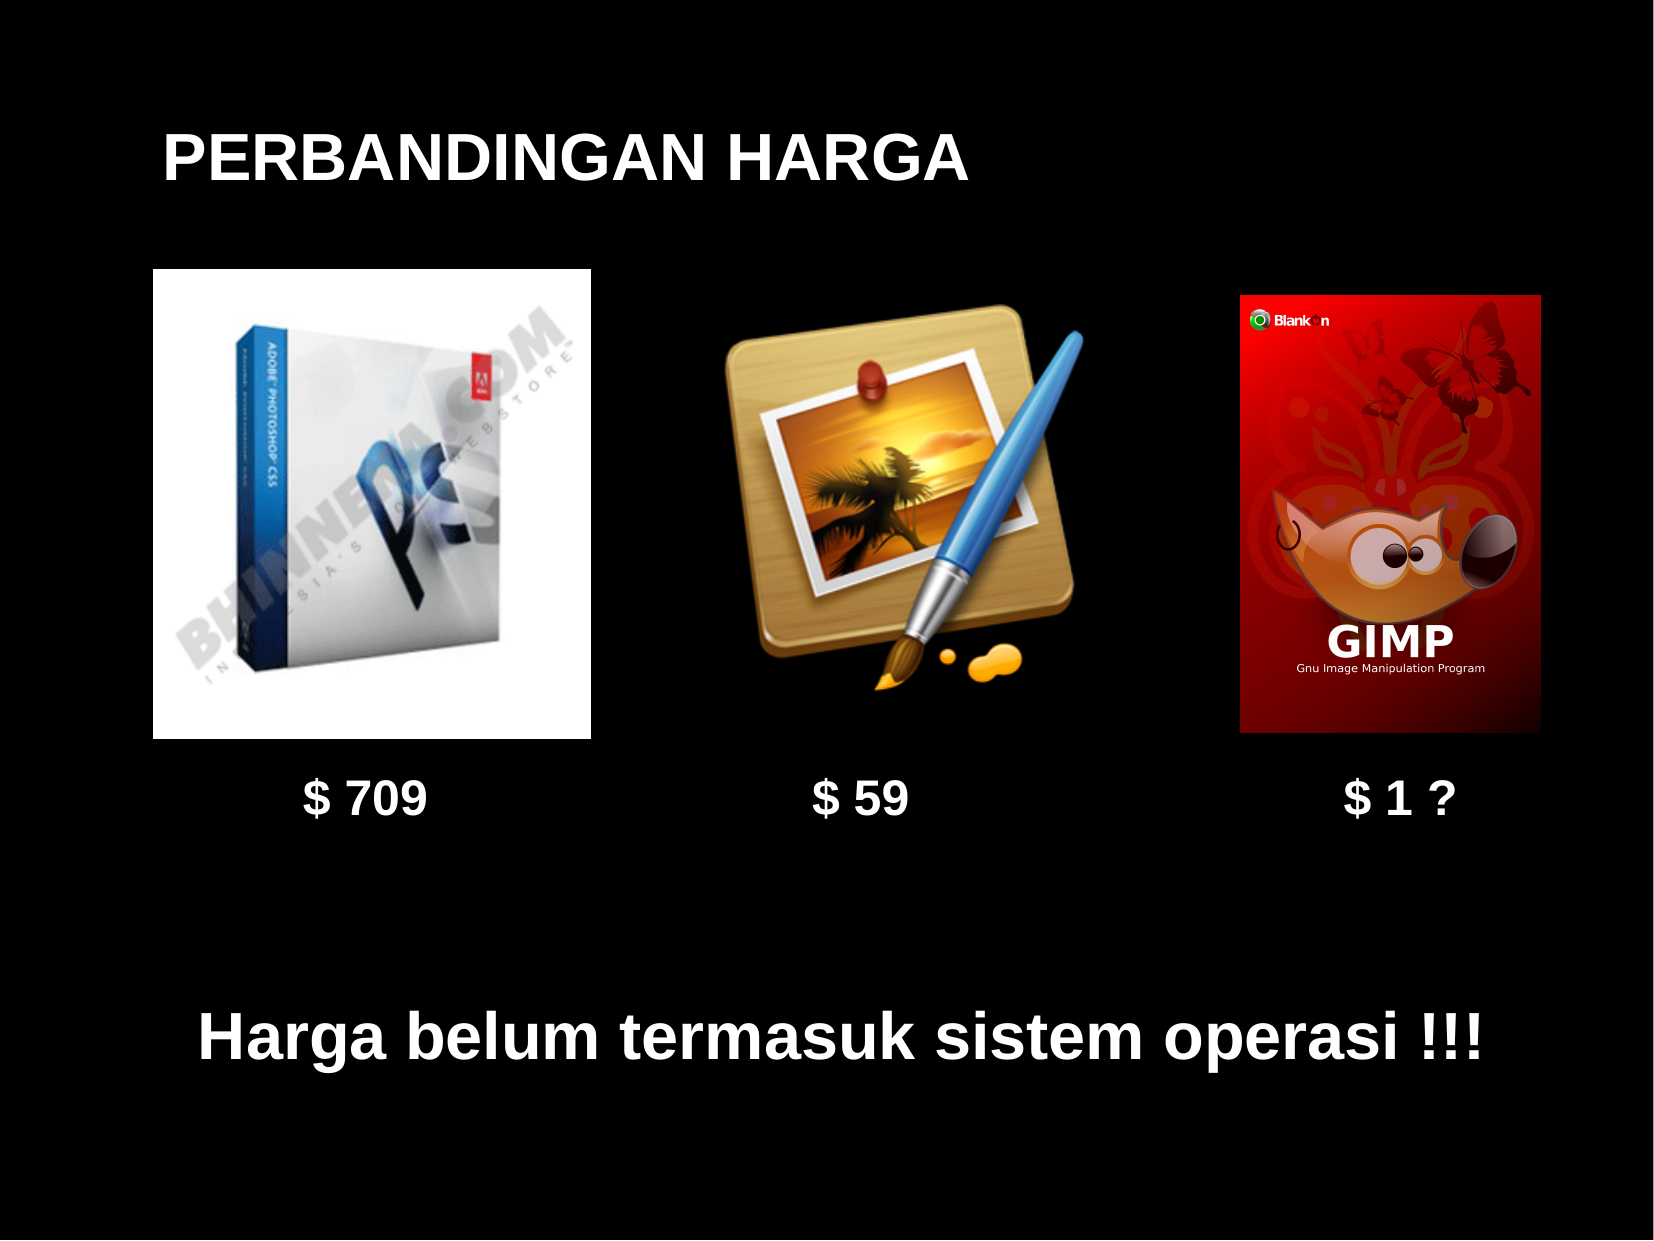

PERBANDINGAN HARGA
$ 709
$ 59
$ 1 ?
Harga belum termasuk sistem operasi !!!